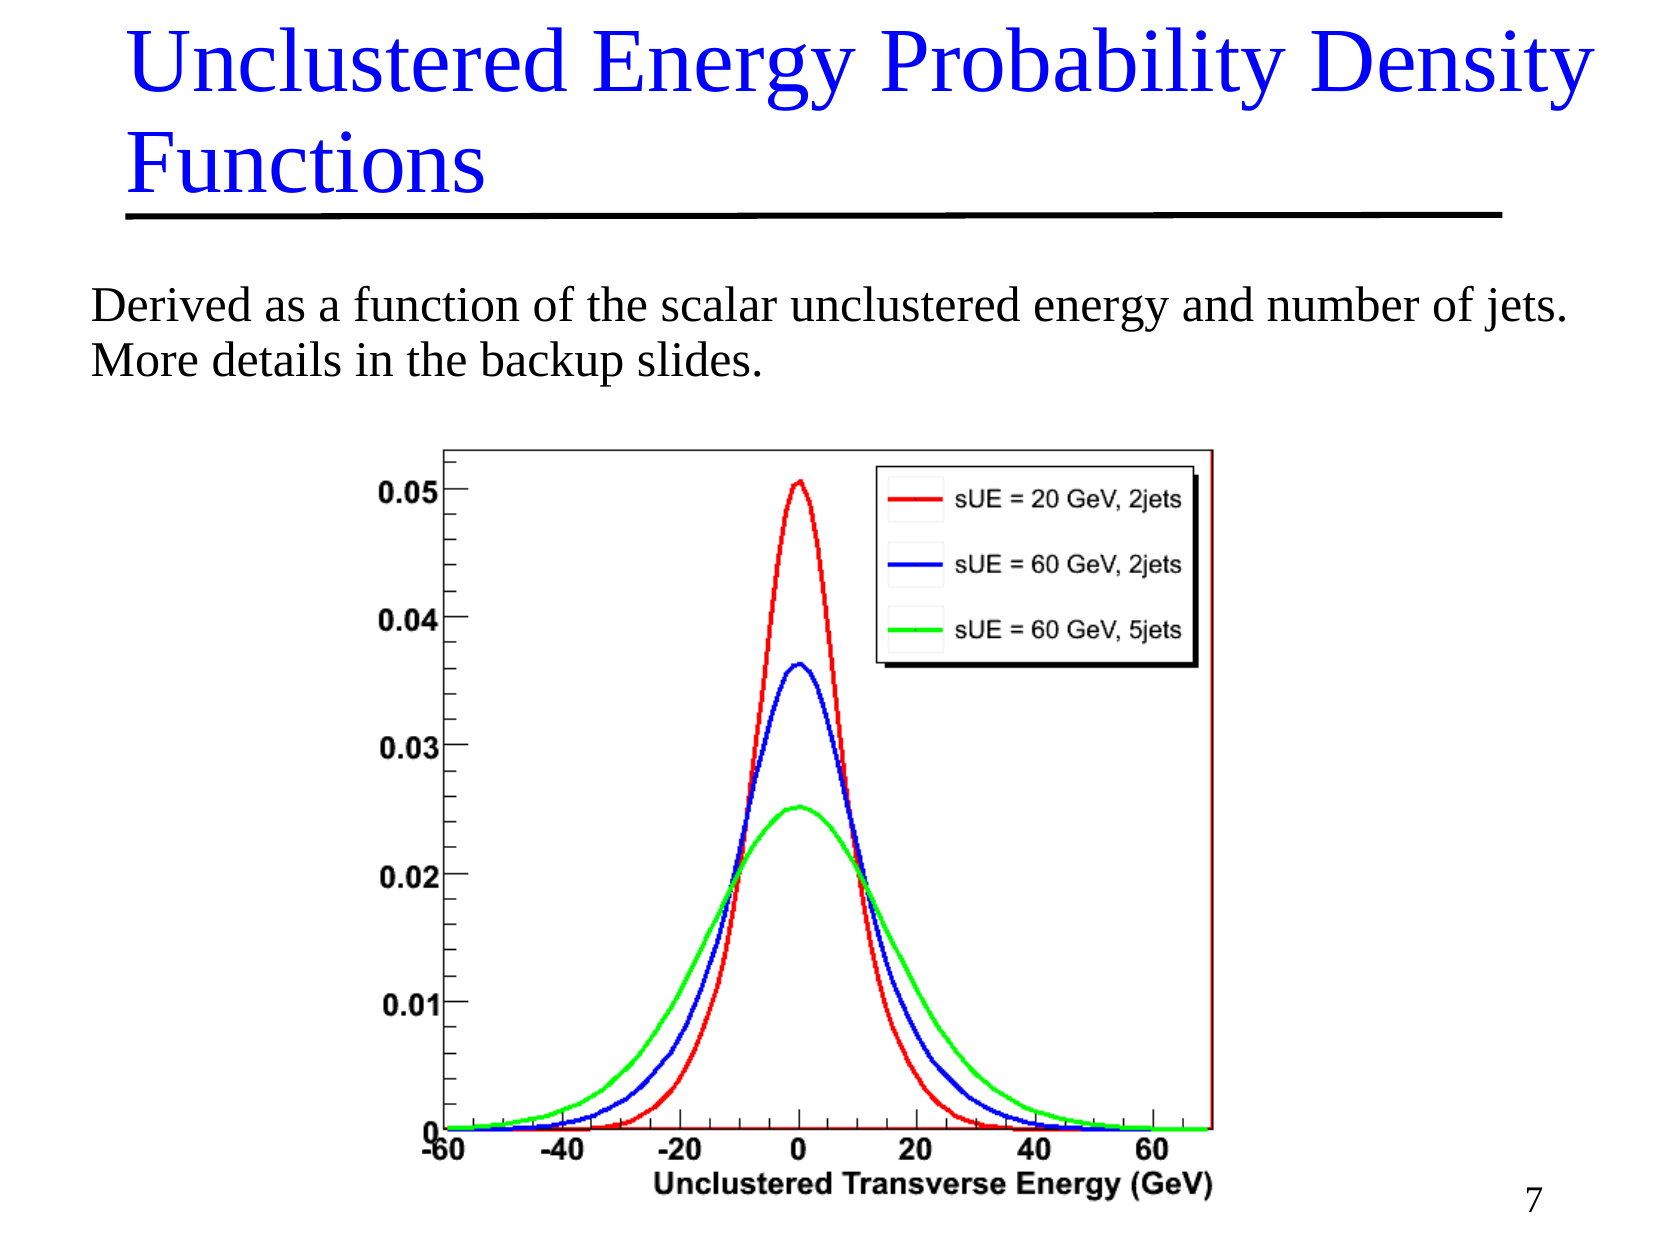

Unclustered Energy Probability Density Functions
Derived as a function of the scalar unclustered energy and number of jets.
More details in the backup slides.